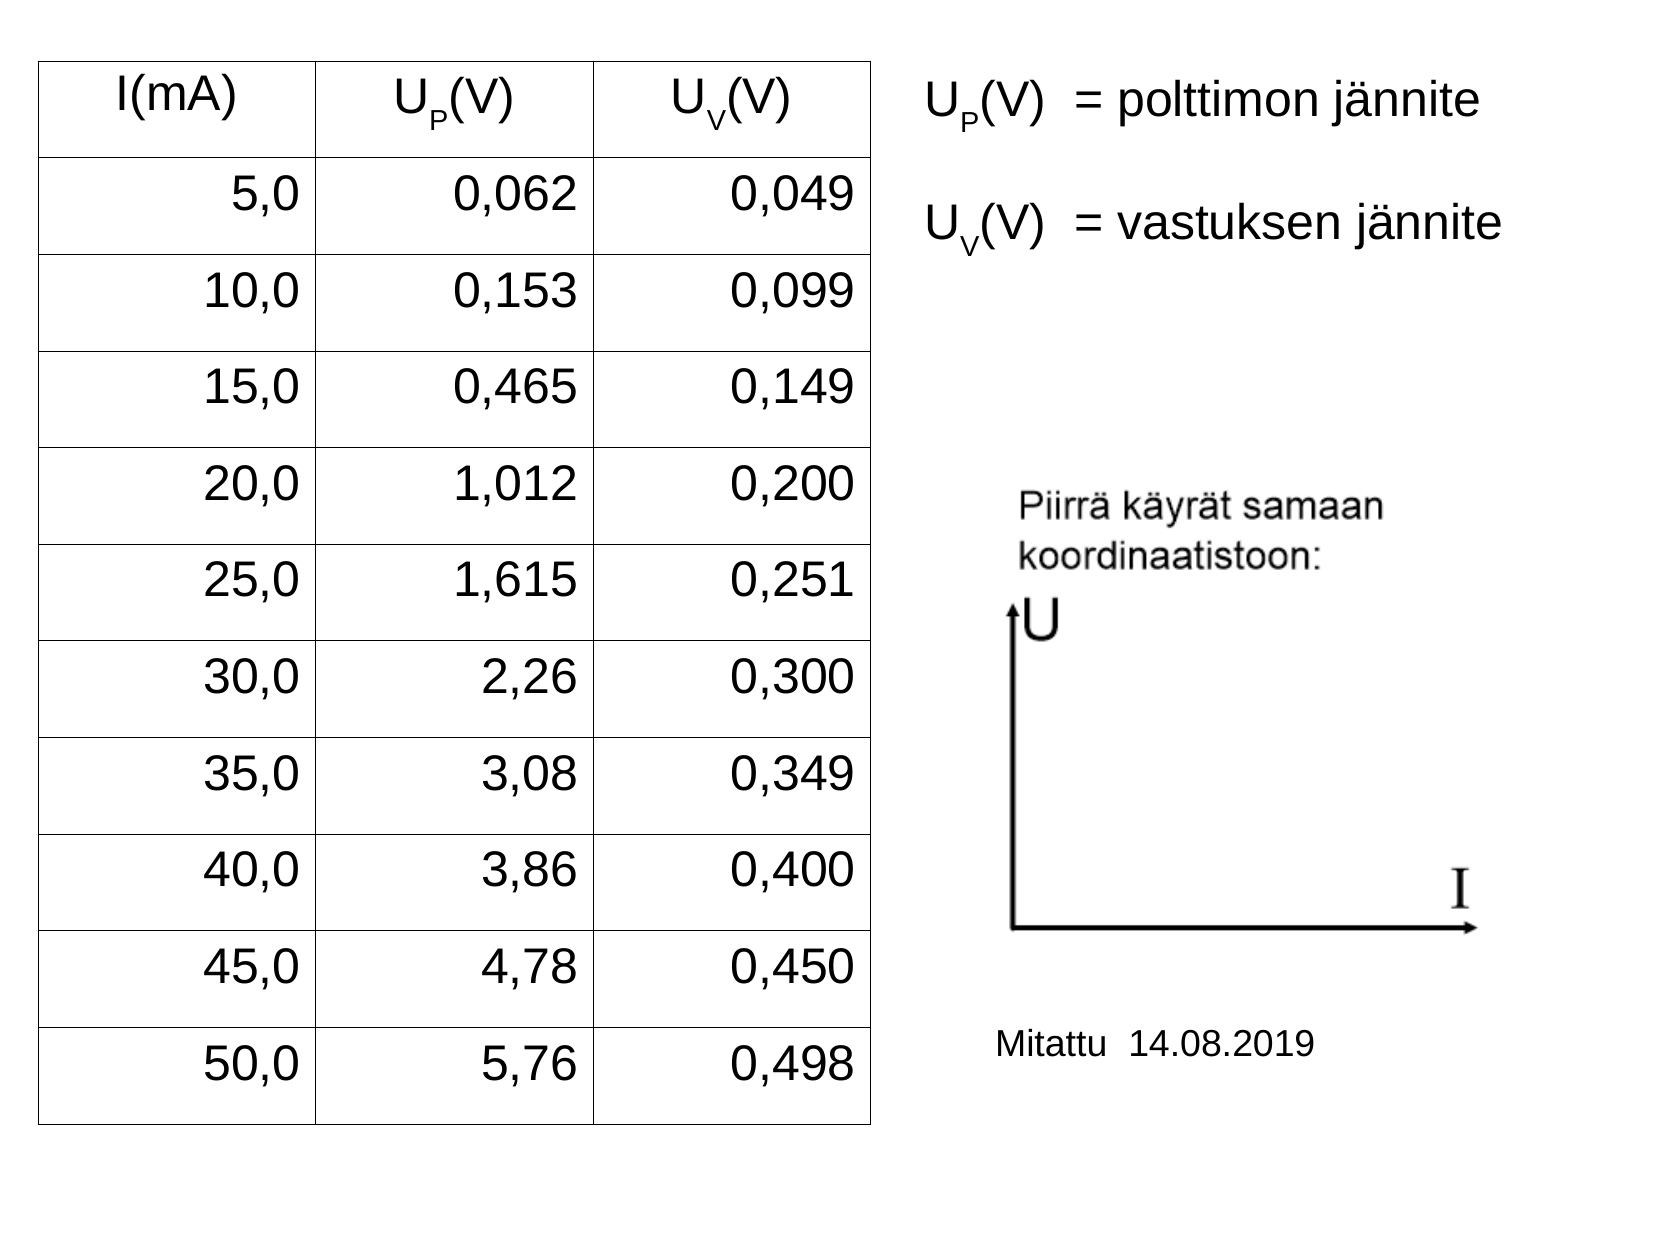

UP(V) = polttimon jännite
UV(V) = vastuksen jännite
| I(mA) | UP(V) | UV(V) |
| --- | --- | --- |
| 5,0 | 0,062 | 0,049 |
| 10,0 | 0,153 | 0,099 |
| 15,0 | 0,465 | 0,149 |
| 20,0 | 1,012 | 0,200 |
| 25,0 | 1,615 | 0,251 |
| 30,0 | 2,26 | 0,300 |
| 35,0 | 3,08 | 0,349 |
| 40,0 | 3,86 | 0,400 |
| 45,0 | 4,78 | 0,450 |
| 50,0 | 5,76 | 0,498 |
Mitattu 14.08.2019